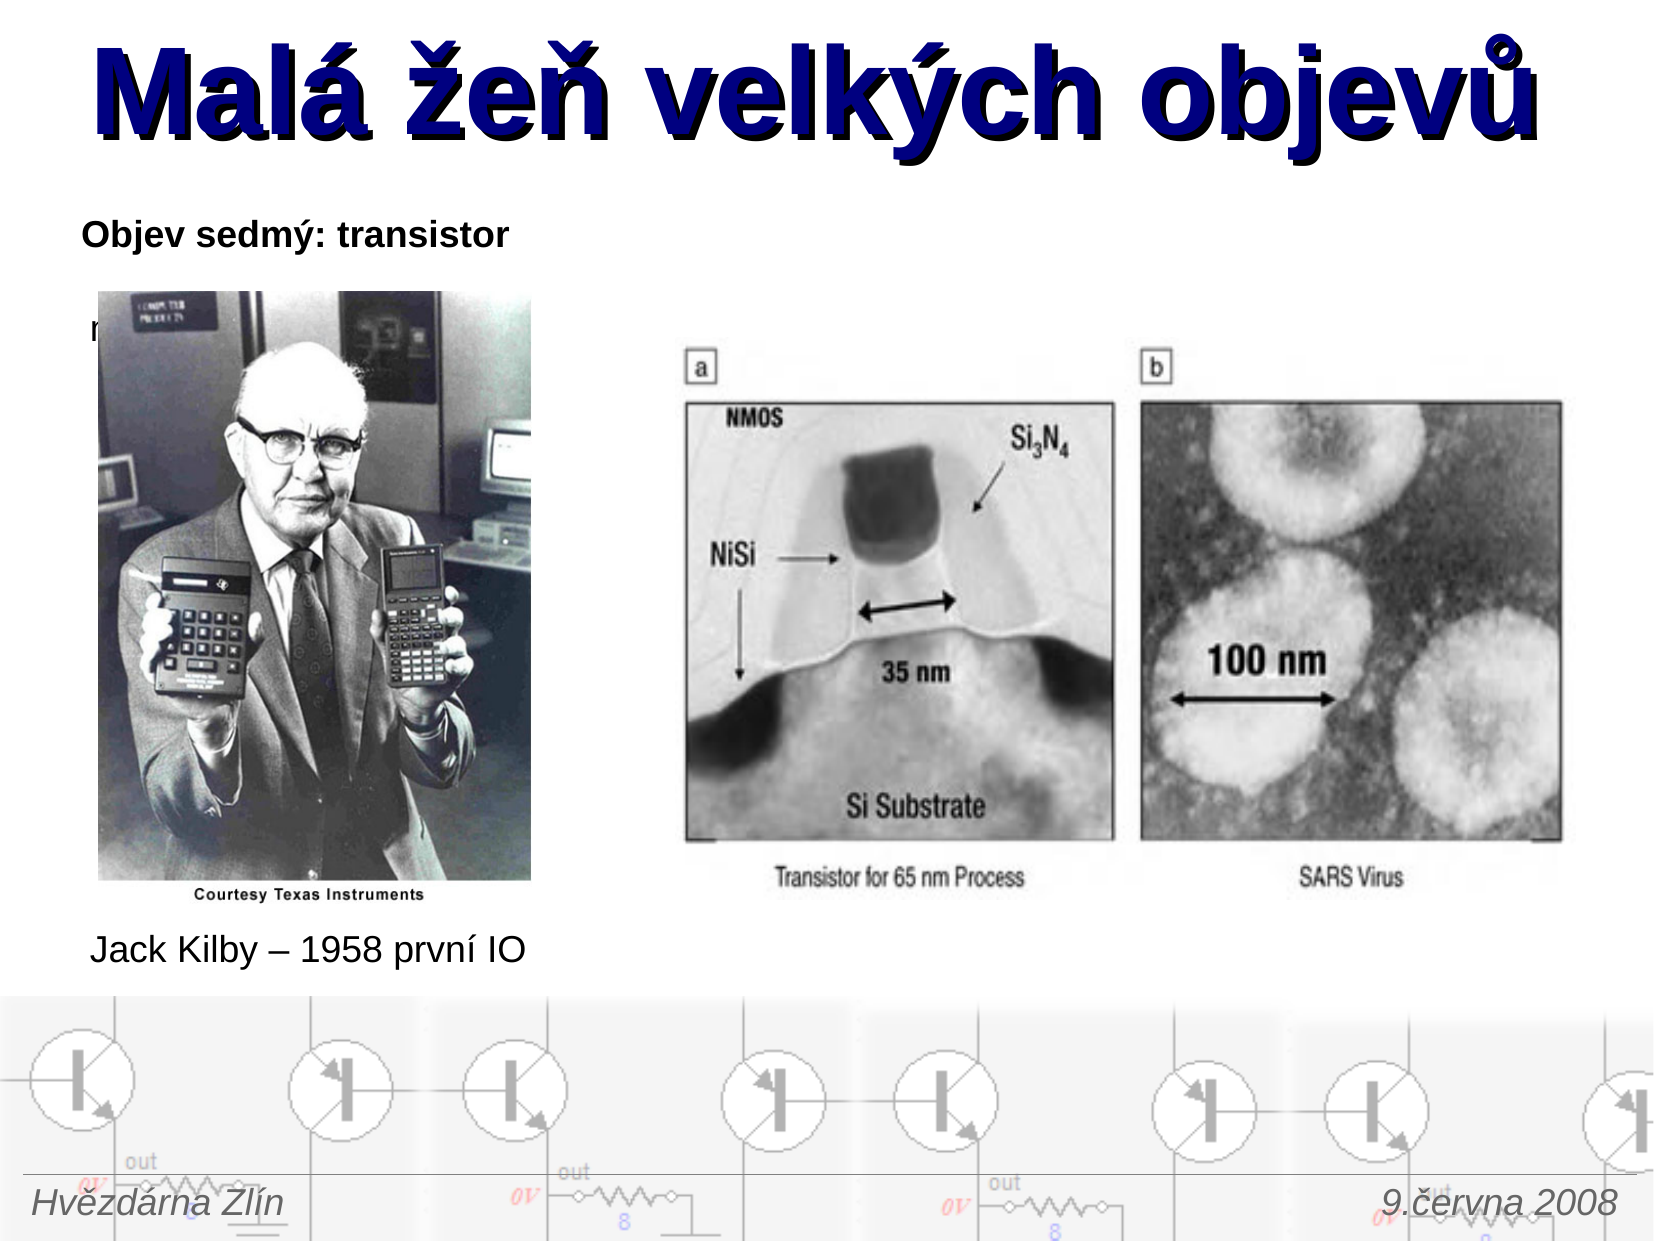

Malá žeň velkých objevů
Objev sedmý: transistor
miniaturizace
Jack Kilby – 1958 první IO
Hvězdárna Zlín															9.června 2008